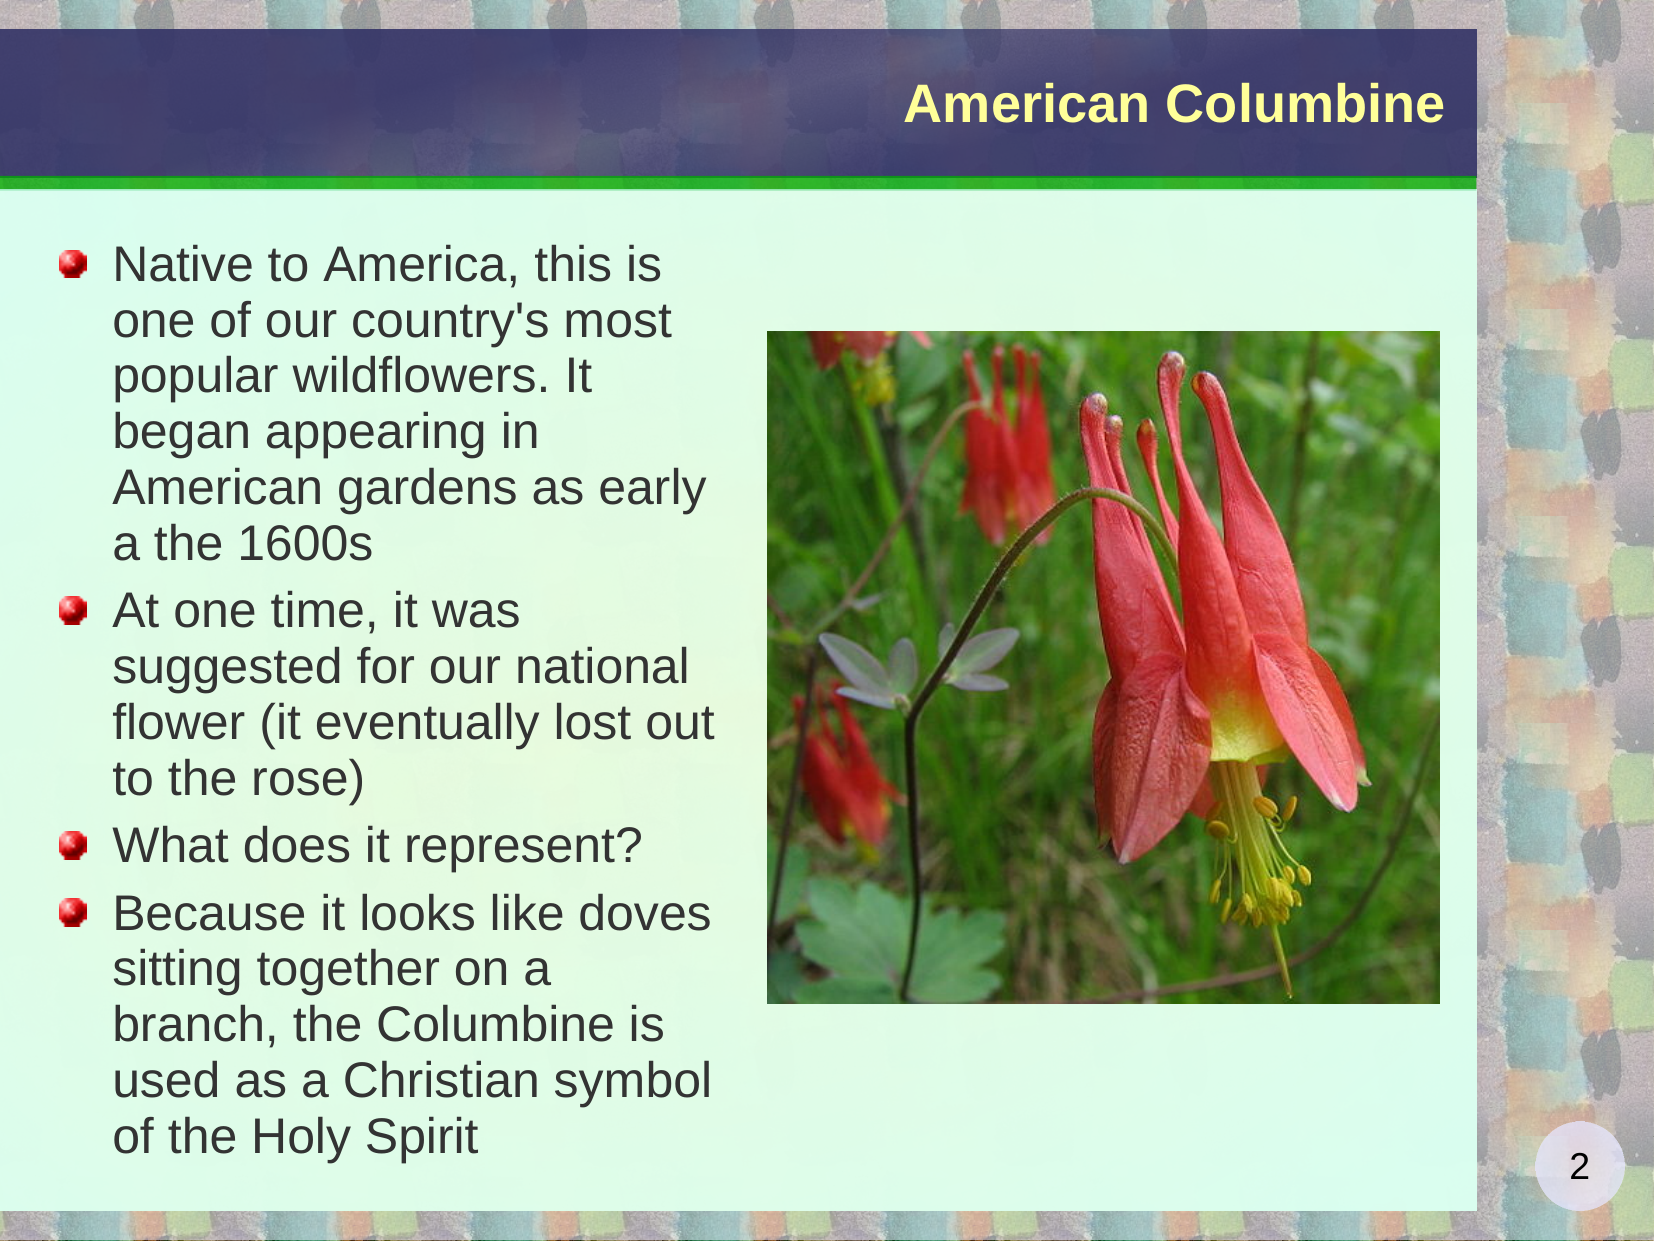

# American Columbine
Native to America, this is one of our country's most popular wildflowers. It began appearing in American gardens as early a the 1600s
At one time, it was suggested for our national flower (it eventually lost out to the rose)
What does it represent?
Because it looks like doves sitting together on a branch, the Columbine is used as a Christian symbol of the Holy Spirit